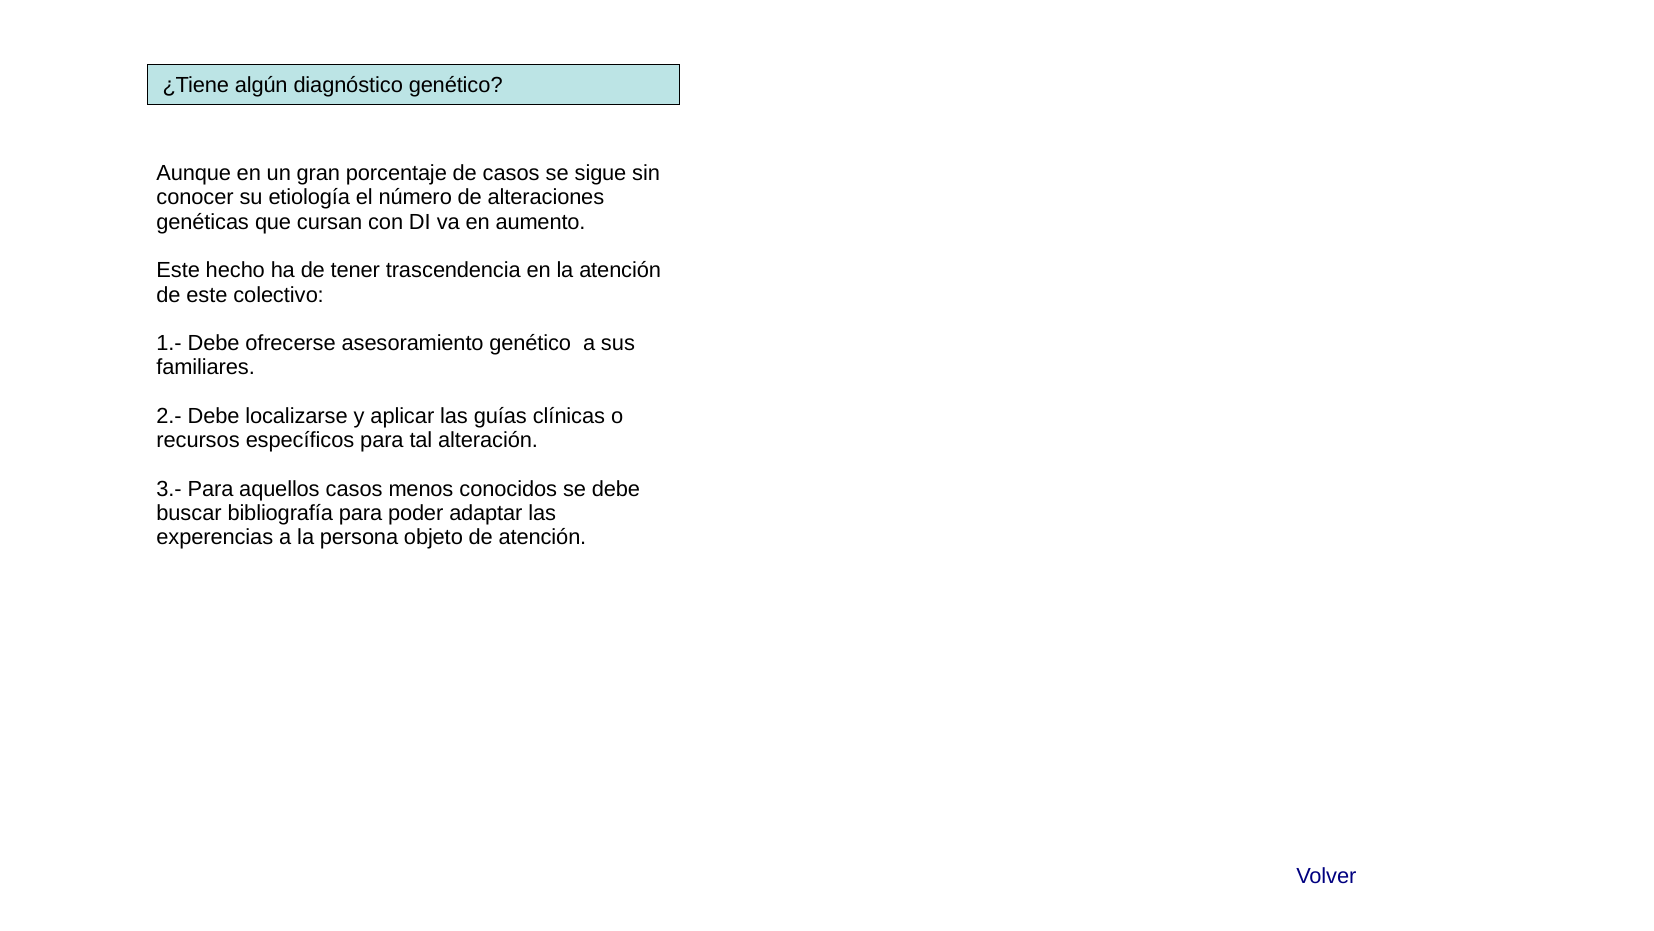

¿Tiene algún diagnóstico genético?
Aunque en un gran porcentaje de casos se sigue sin conocer su etiología el número de alteraciones genéticas que cursan con DI va en aumento.
Este hecho ha de tener trascendencia en la atención de este colectivo:
1.- Debe ofrecerse asesoramiento genético a sus familiares.
2.- Debe localizarse y aplicar las guías clínicas o recursos específicos para tal alteración.
3.- Para aquellos casos menos conocidos se debe buscar bibliografía para poder adaptar las experencias a la persona objeto de atención.
Volver